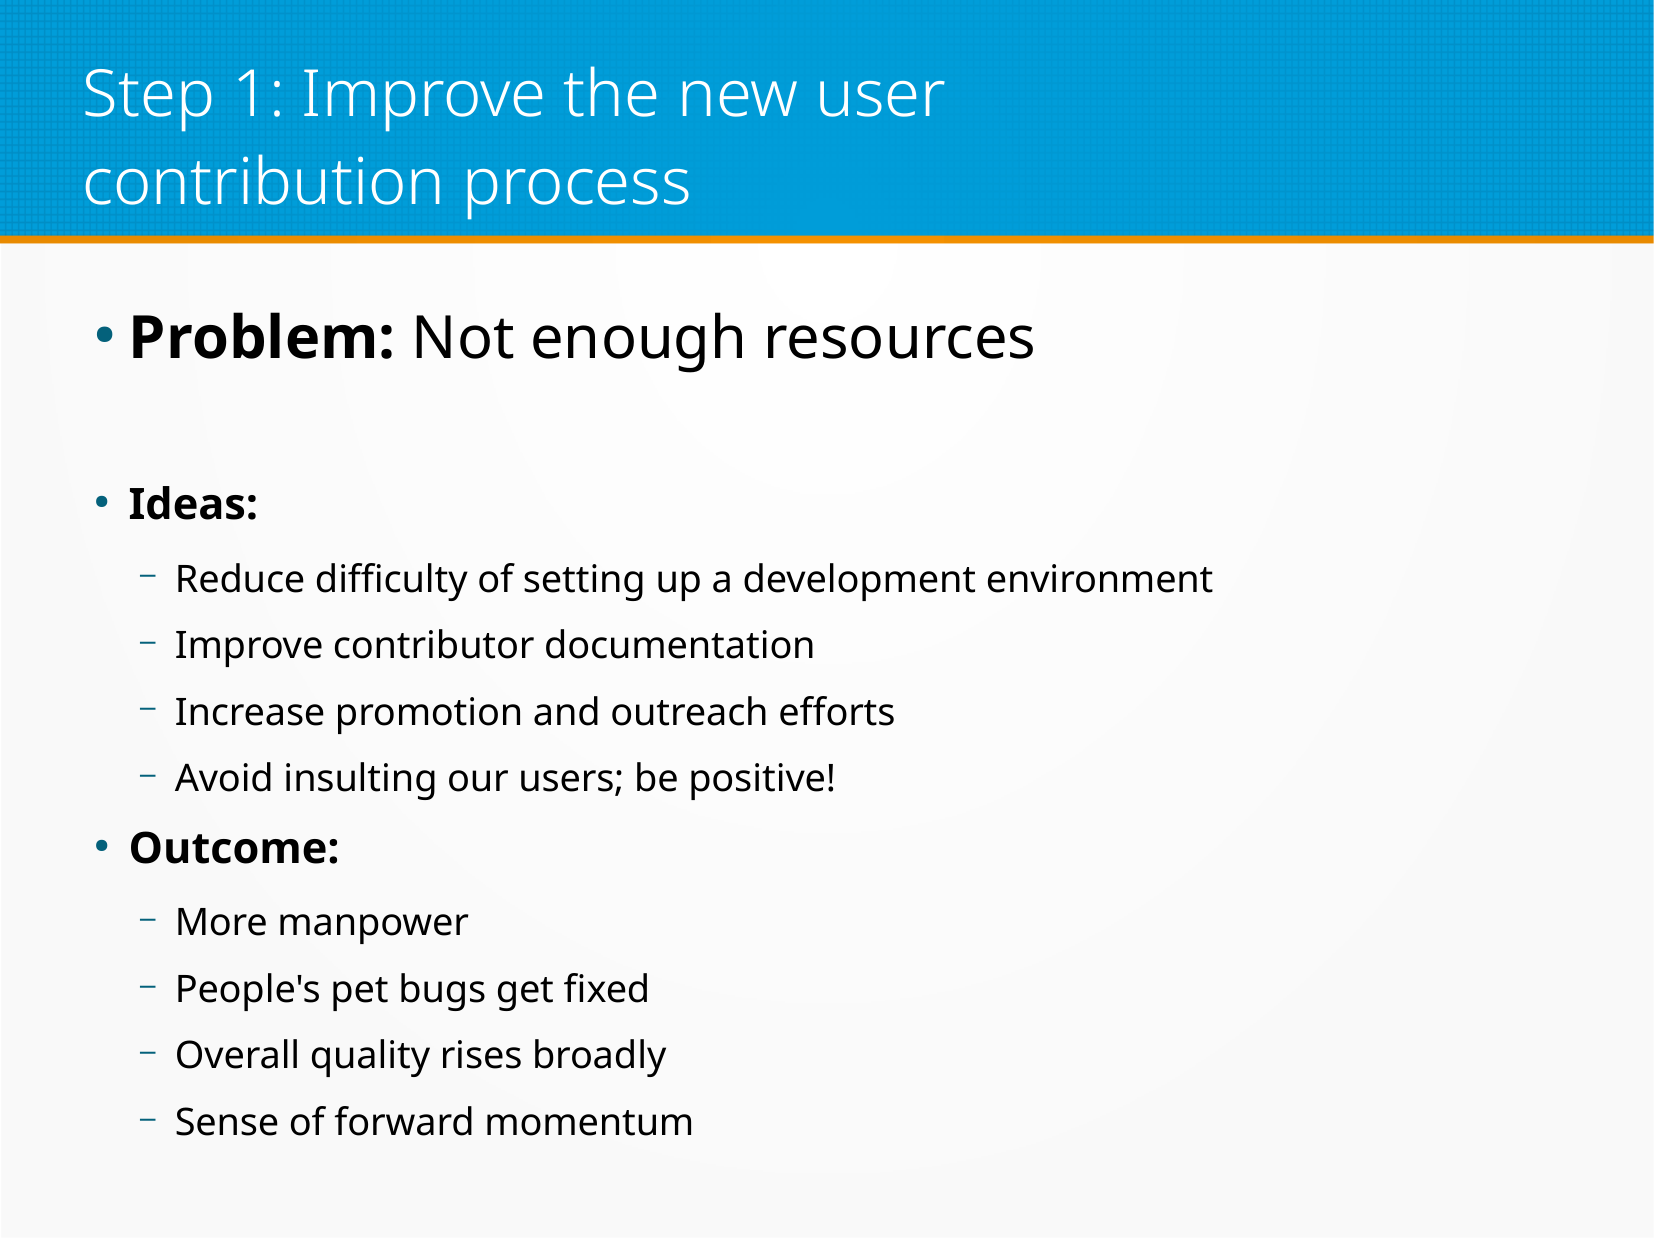

# Step 1: Improve the new user contribution process
Problem: Not enough resources
Ideas:
Reduce difficulty of setting up a development environment
Improve contributor documentation
Increase promotion and outreach efforts
Avoid insulting our users; be positive!
Outcome:
More manpower
People's pet bugs get fixed
Overall quality rises broadly
Sense of forward momentum